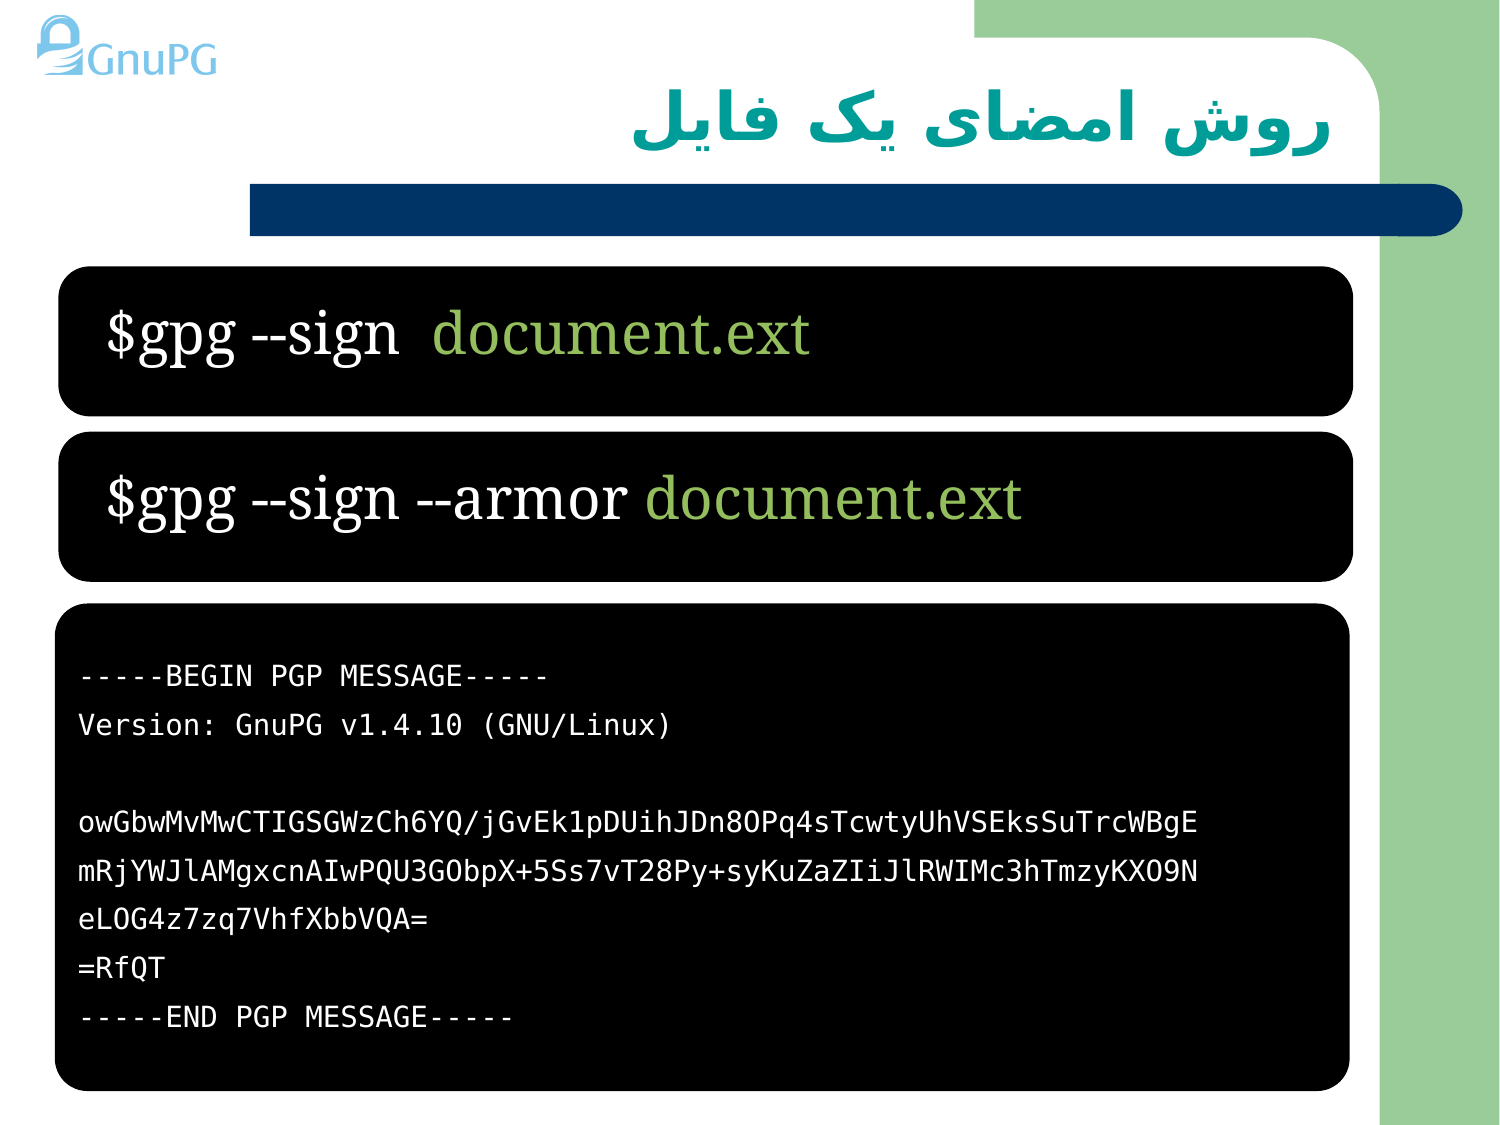

# روش امضای یک فایل
$gpg --sign document.ext
$gpg --sign --armor document.ext
-----BEGIN PGP MESSAGE-----
Version: GnuPG v1.4.10 (GNU/Linux)
owGbwMvMwCTIGSGWzCh6YQ/jGvEk1pDUihJDn8OPq4sTcwtyUhVSEksSuTrcWBgE
mRjYWJlAMgxcnAIwPQU3GObpX+5Ss7vT28Py+syKuZaZIiJlRWIMc3hTmzyKXO9N
eLOG4z7zq7VhfXbbVQA=
=RfQT
-----END PGP MESSAGE-----